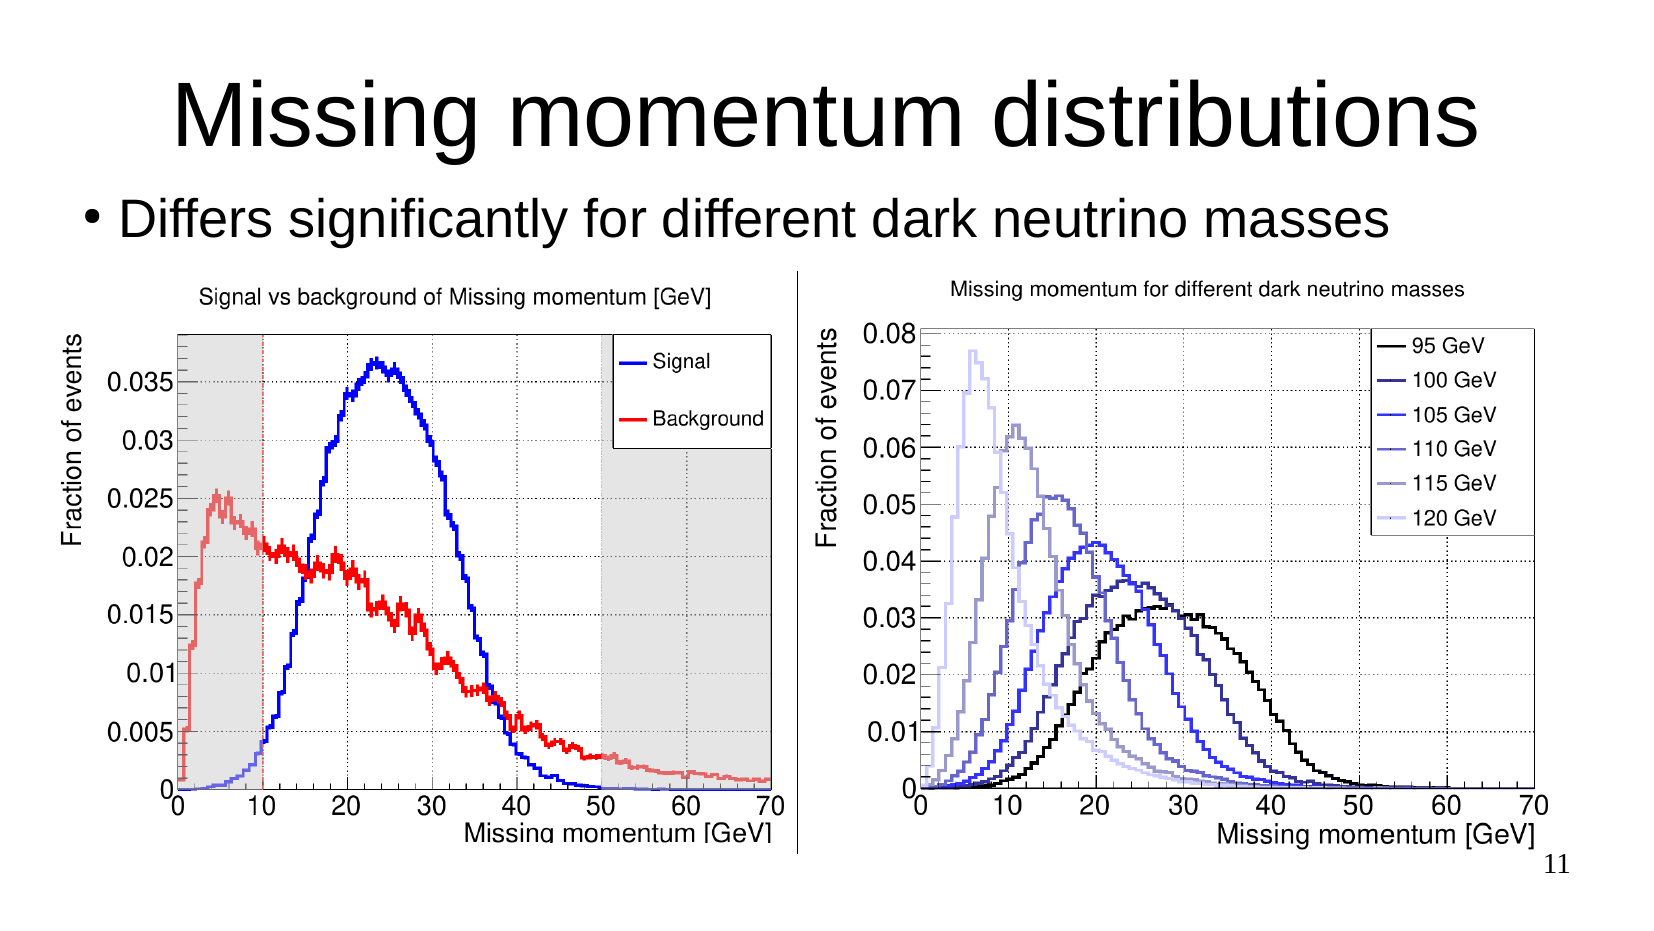

# Missing momentum distributions
Differs significantly for different dark neutrino masses
11